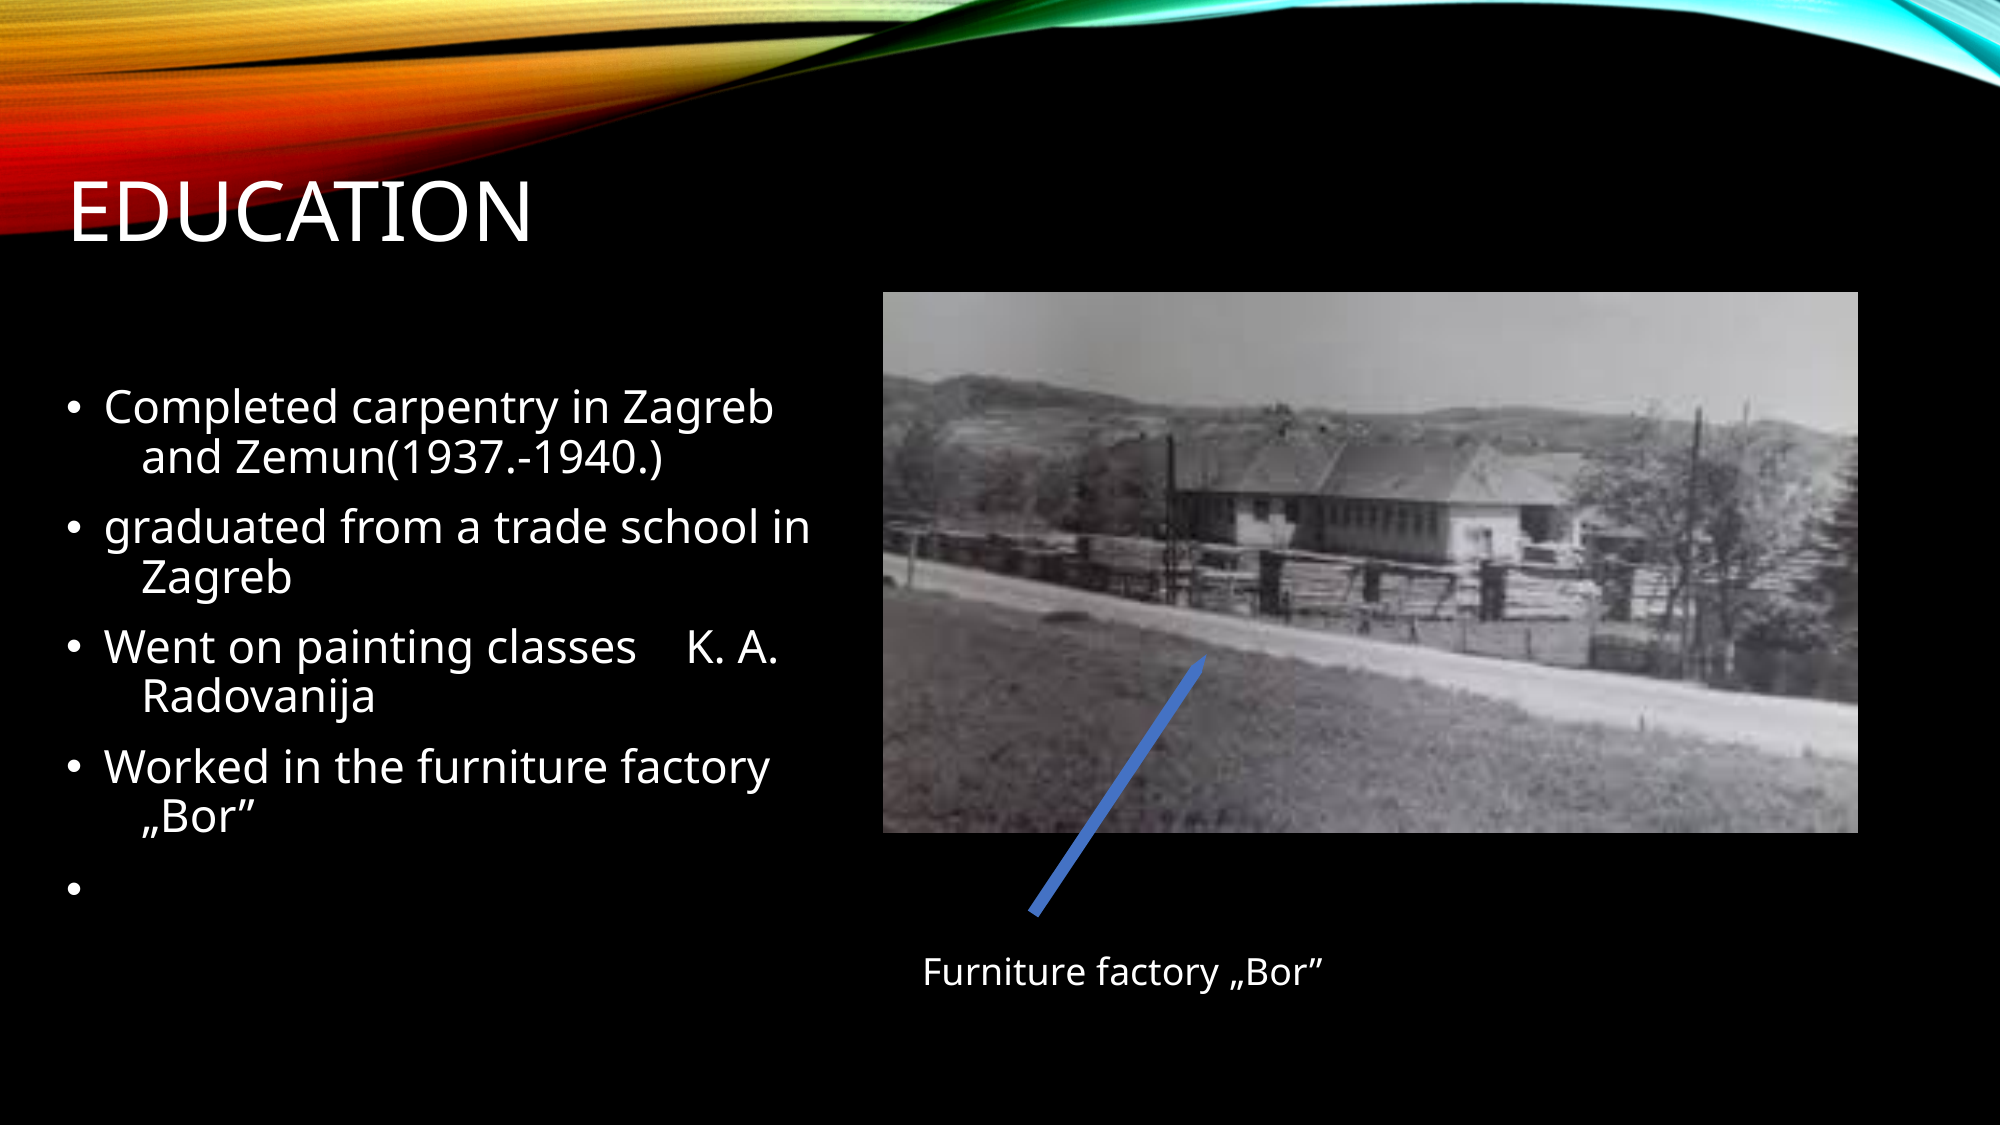

# education
Completed carpentry in Zagreb and Zemun(1937.-1940.)
graduated from a trade school in Zagreb
Went on painting classes K. A. Radovanija
Worked in the furniture factory „Bor”
Furniture factory „Bor”